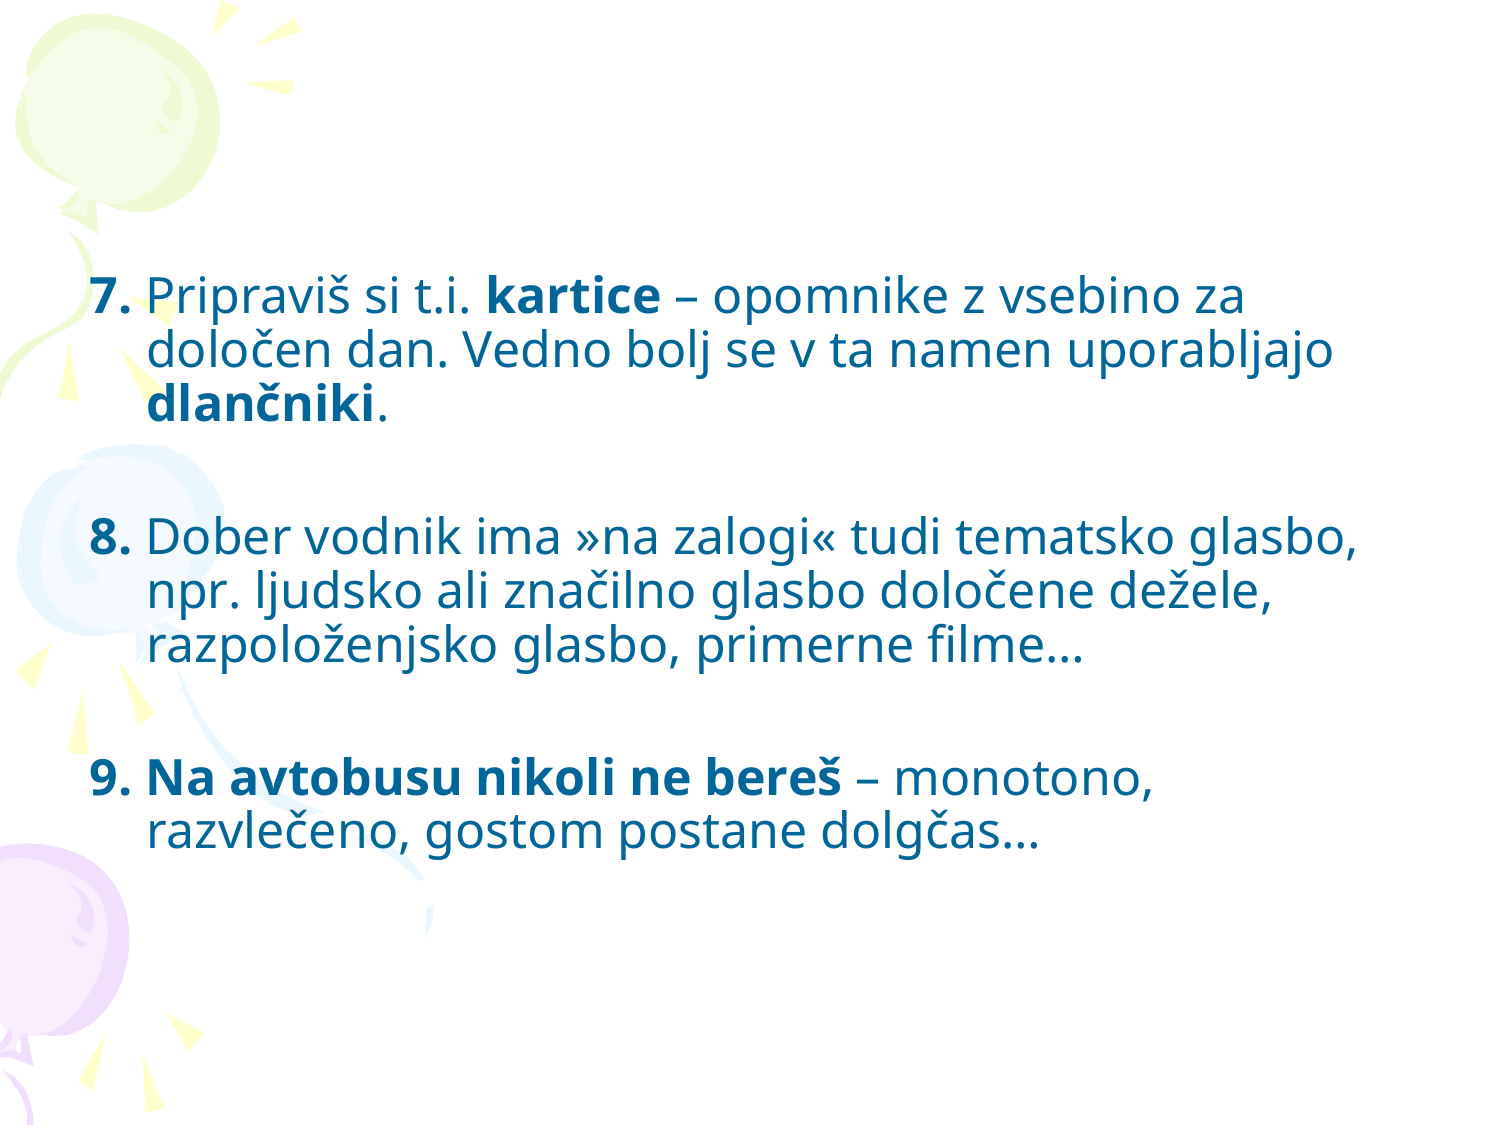

#
7. Pripraviš si t.i. kartice – opomnike z vsebino za določen dan. Vedno bolj se v ta namen uporabljajo dlančniki.
8. Dober vodnik ima »na zalogi« tudi tematsko glasbo, npr. ljudsko ali značilno glasbo določene dežele, razpoloženjsko glasbo, primerne filme…
9. Na avtobusu nikoli ne bereš – monotono, razvlečeno, gostom postane dolgčas…